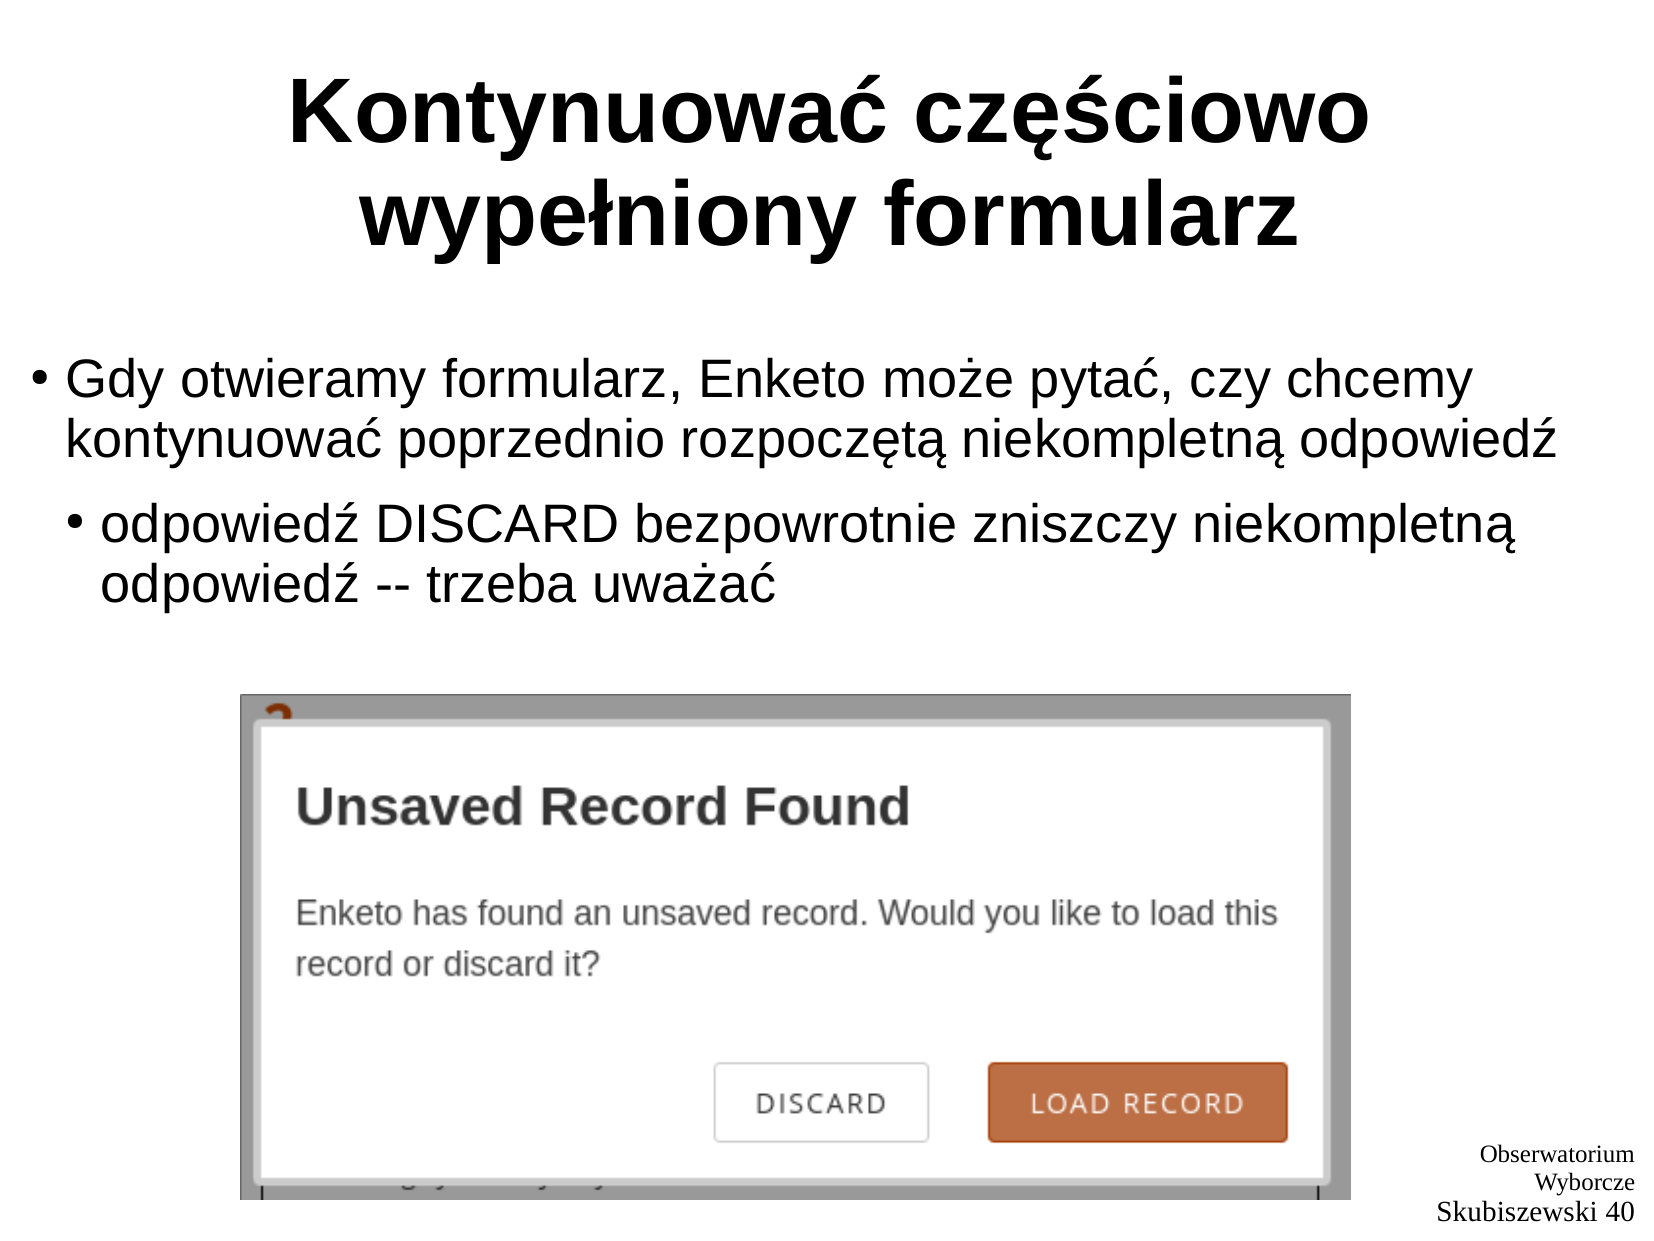

# Kontynuować częściowo wypełniony formularz
Gdy otwieramy formularz, Enketo może pytać, czy chcemy kontynuować poprzednio rozpoczętą niekompletną odpowiedź
odpowiedź DISCARD bezpowrotnie zniszczy niekompletną odpowiedź -- trzeba uważać
40